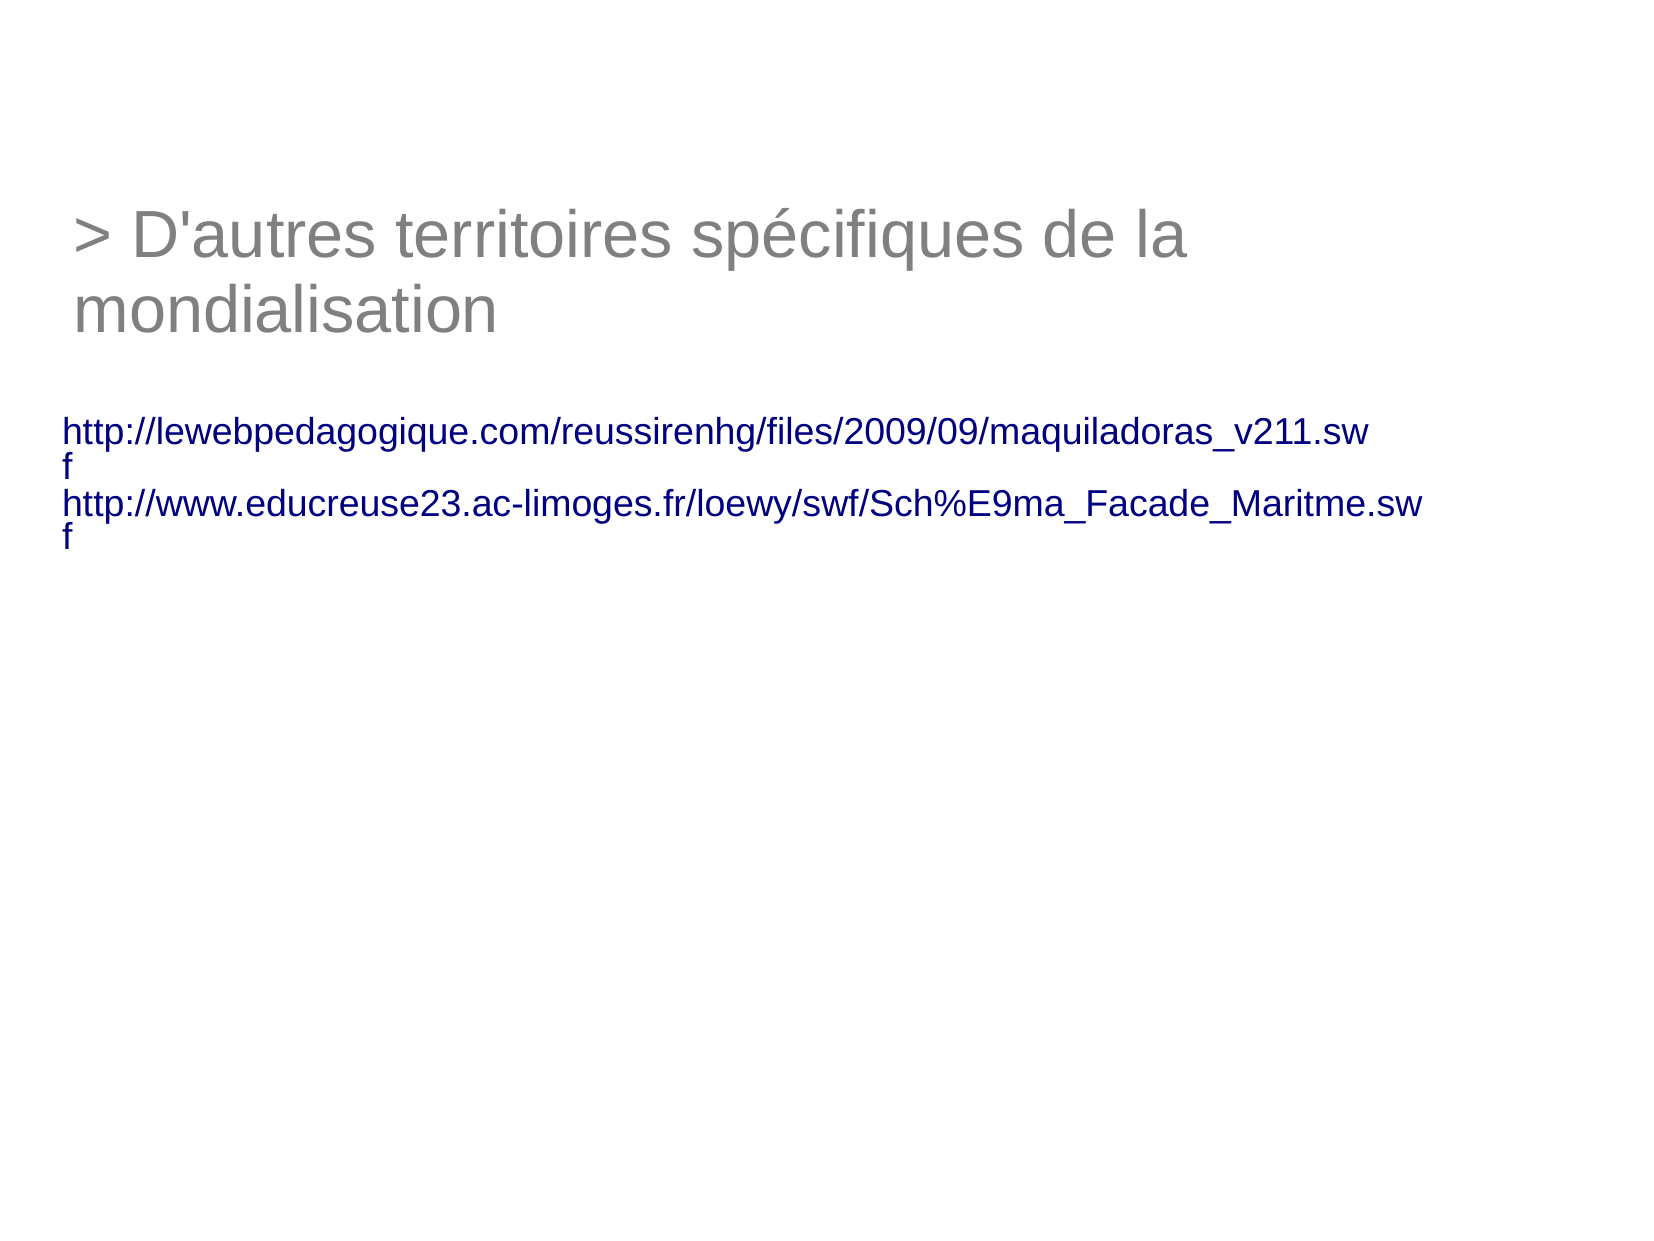

> D'autres territoires spécifiques de la
mondialisation
http://lewebpedagogique.com/reussirenhg/files/2009/09/maquiladoras_v211.swf
http://www.educreuse23.ac-limoges.fr/loewy/swf/Sch%E9ma_Facade_Maritme.swf